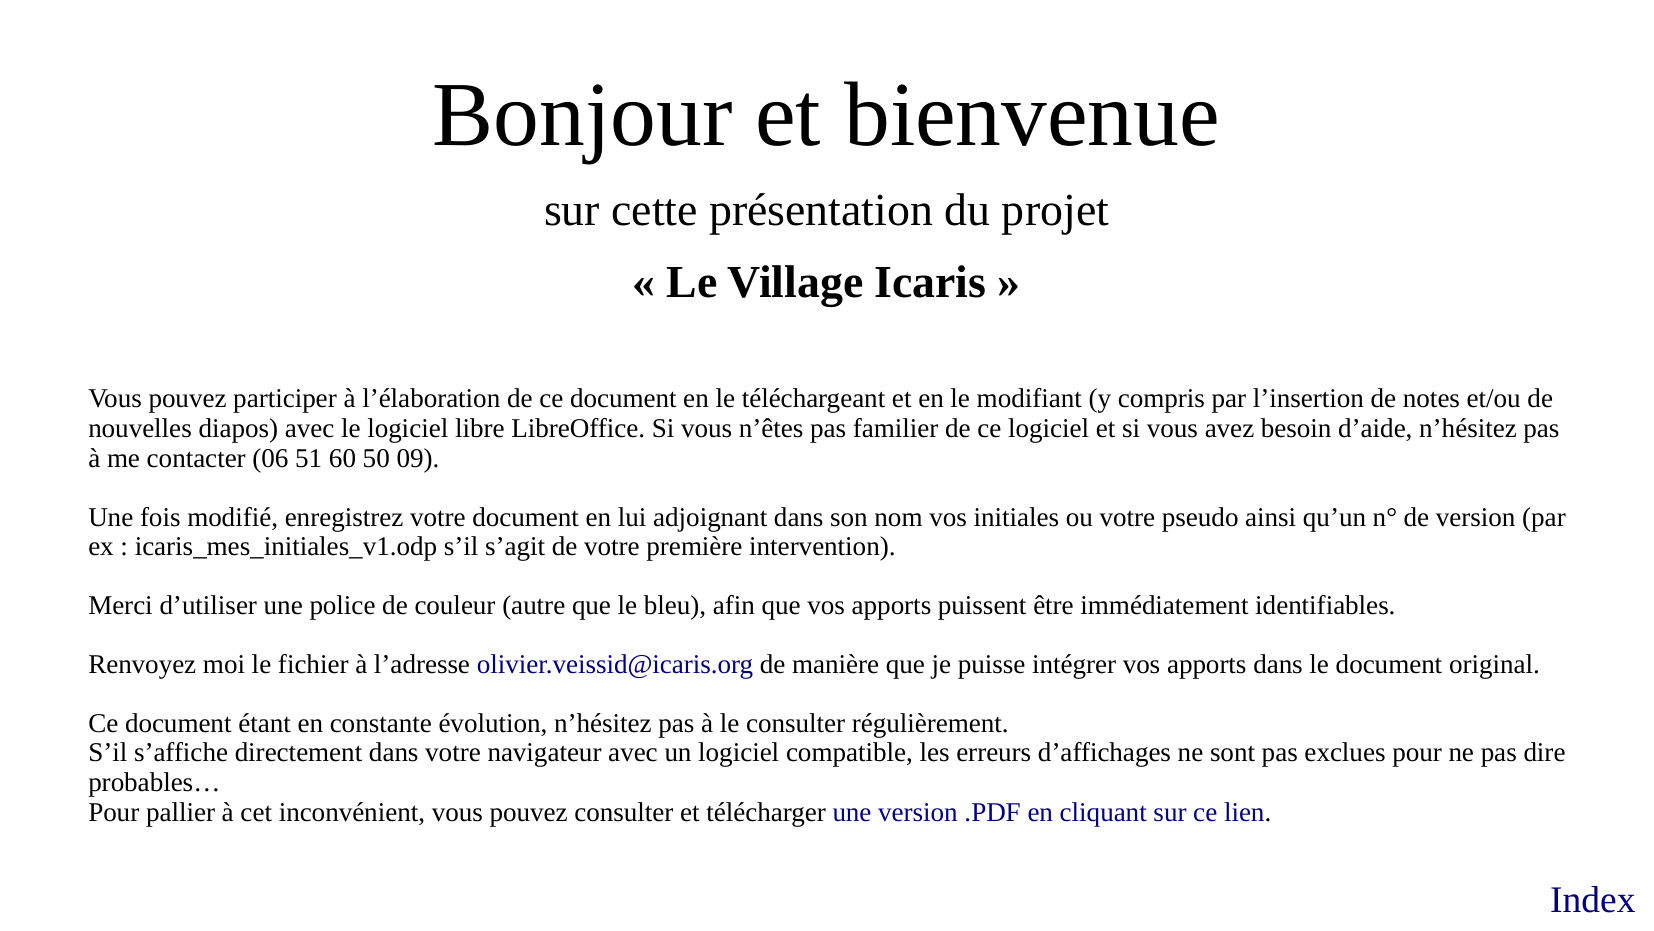

# Bonjour et bienvenue
sur cette présentation du projet
« Le Village Icaris »
Vous pouvez participer à l’élaboration de ce document en le téléchargeant et en le modifiant (y compris par l’insertion de notes et/ou de nouvelles diapos) avec le logiciel libre LibreOffice. Si vous n’êtes pas familier de ce logiciel et si vous avez besoin d’aide, n’hésitez pas à me contacter (06 51 60 50 09).
Une fois modifié, enregistrez votre document en lui adjoignant dans son nom vos initiales ou votre pseudo ainsi qu’un n° de version (par ex : icaris_mes_initiales_v1.odp s’il s’agit de votre première intervention).
Merci d’utiliser une police de couleur (autre que le bleu), afin que vos apports puissent être immédiatement identifiables.
Renvoyez moi le fichier à l’adresse olivier.veissid@icaris.org de manière que je puisse intégrer vos apports dans le document original.
Ce document étant en constante évolution, n’hésitez pas à le consulter régulièrement.
S’il s’affiche directement dans votre navigateur avec un logiciel compatible, les erreurs d’affichages ne sont pas exclues pour ne pas dire probables…
Pour pallier à cet inconvénient, vous pouvez consulter et télécharger une version .PDF en cliquant sur ce lien.